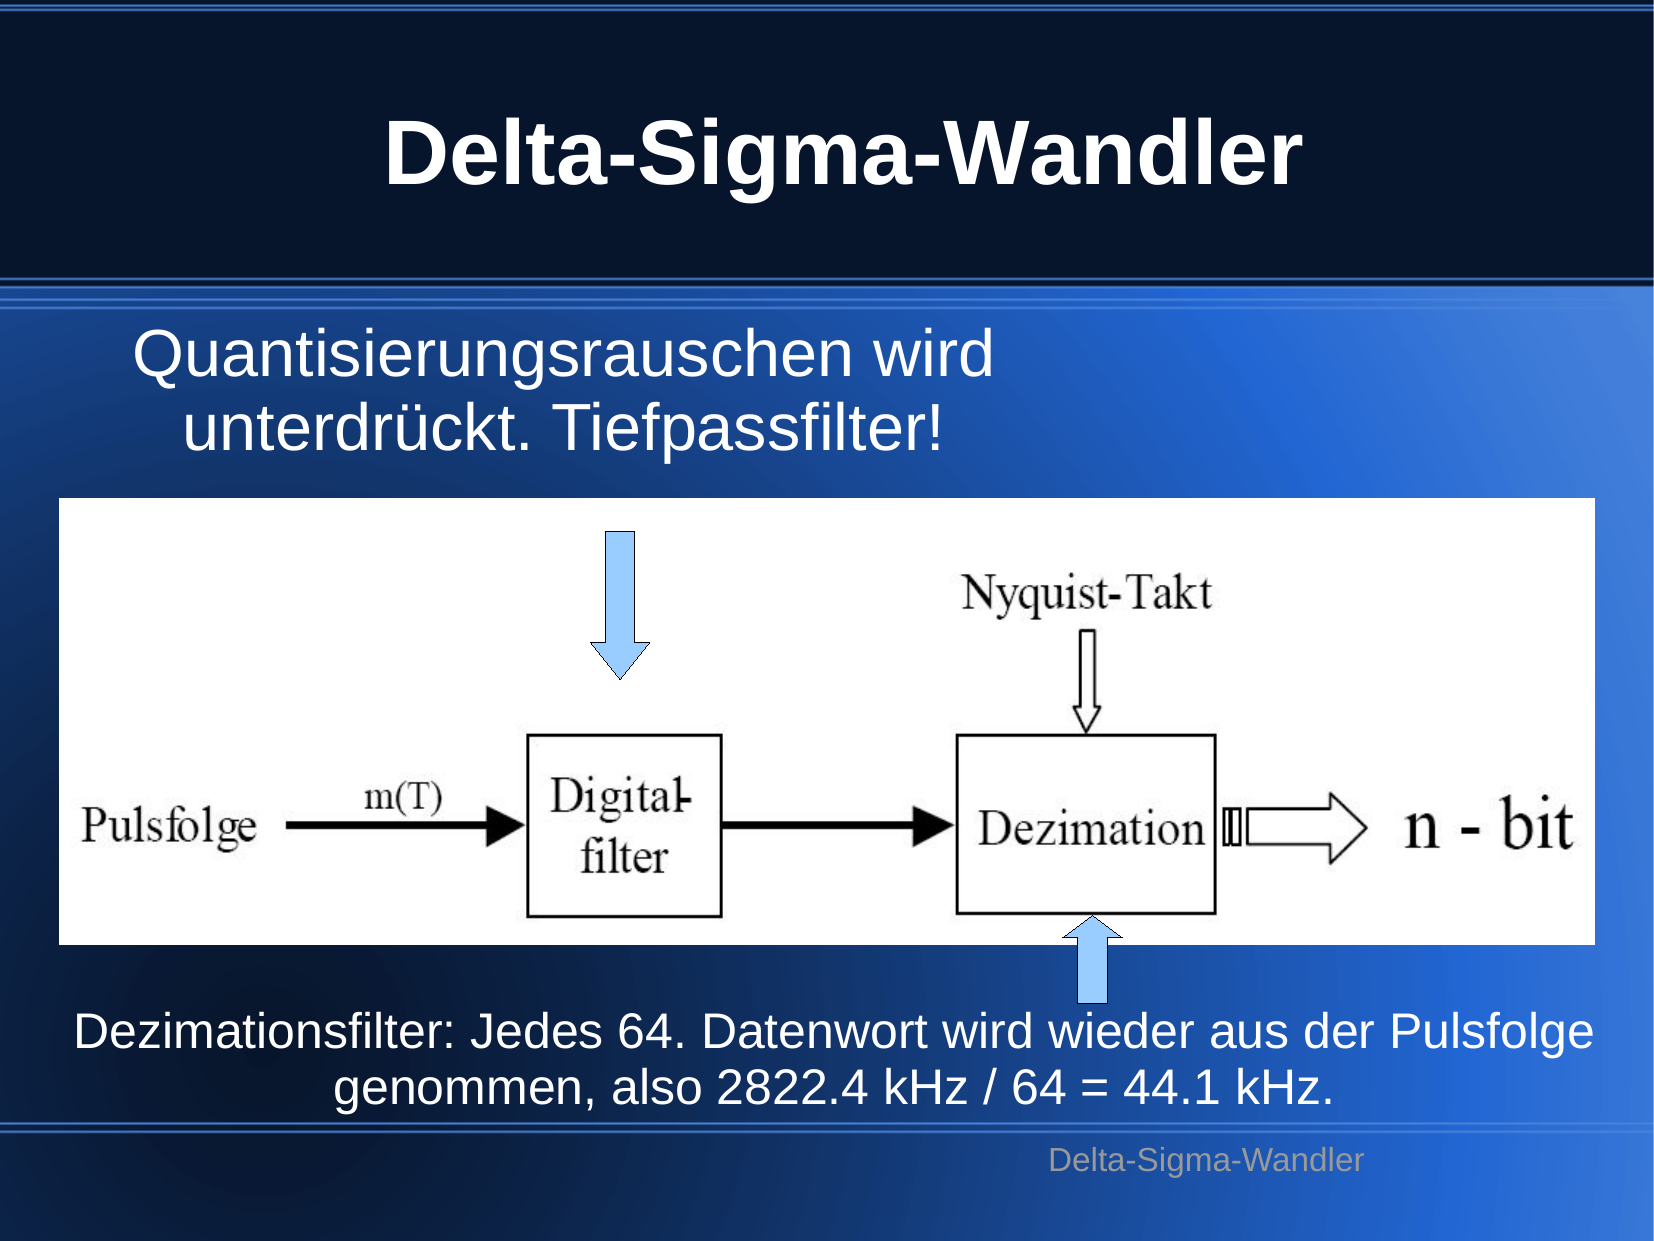

# Delta-Sigma-Wandler
Quantisierungsrauschen wird
unterdrückt. Tiefpassfilter!
44.1 kHz
z.B. 24 bit
2822.4 kHz
Dezimationsfilter: Jedes 64. Datenwort wird wieder aus der Pulsfolge
genommen, also 2822.4 kHz / 64 = 44.1 kHz.
Delta-Sigma-Wandler